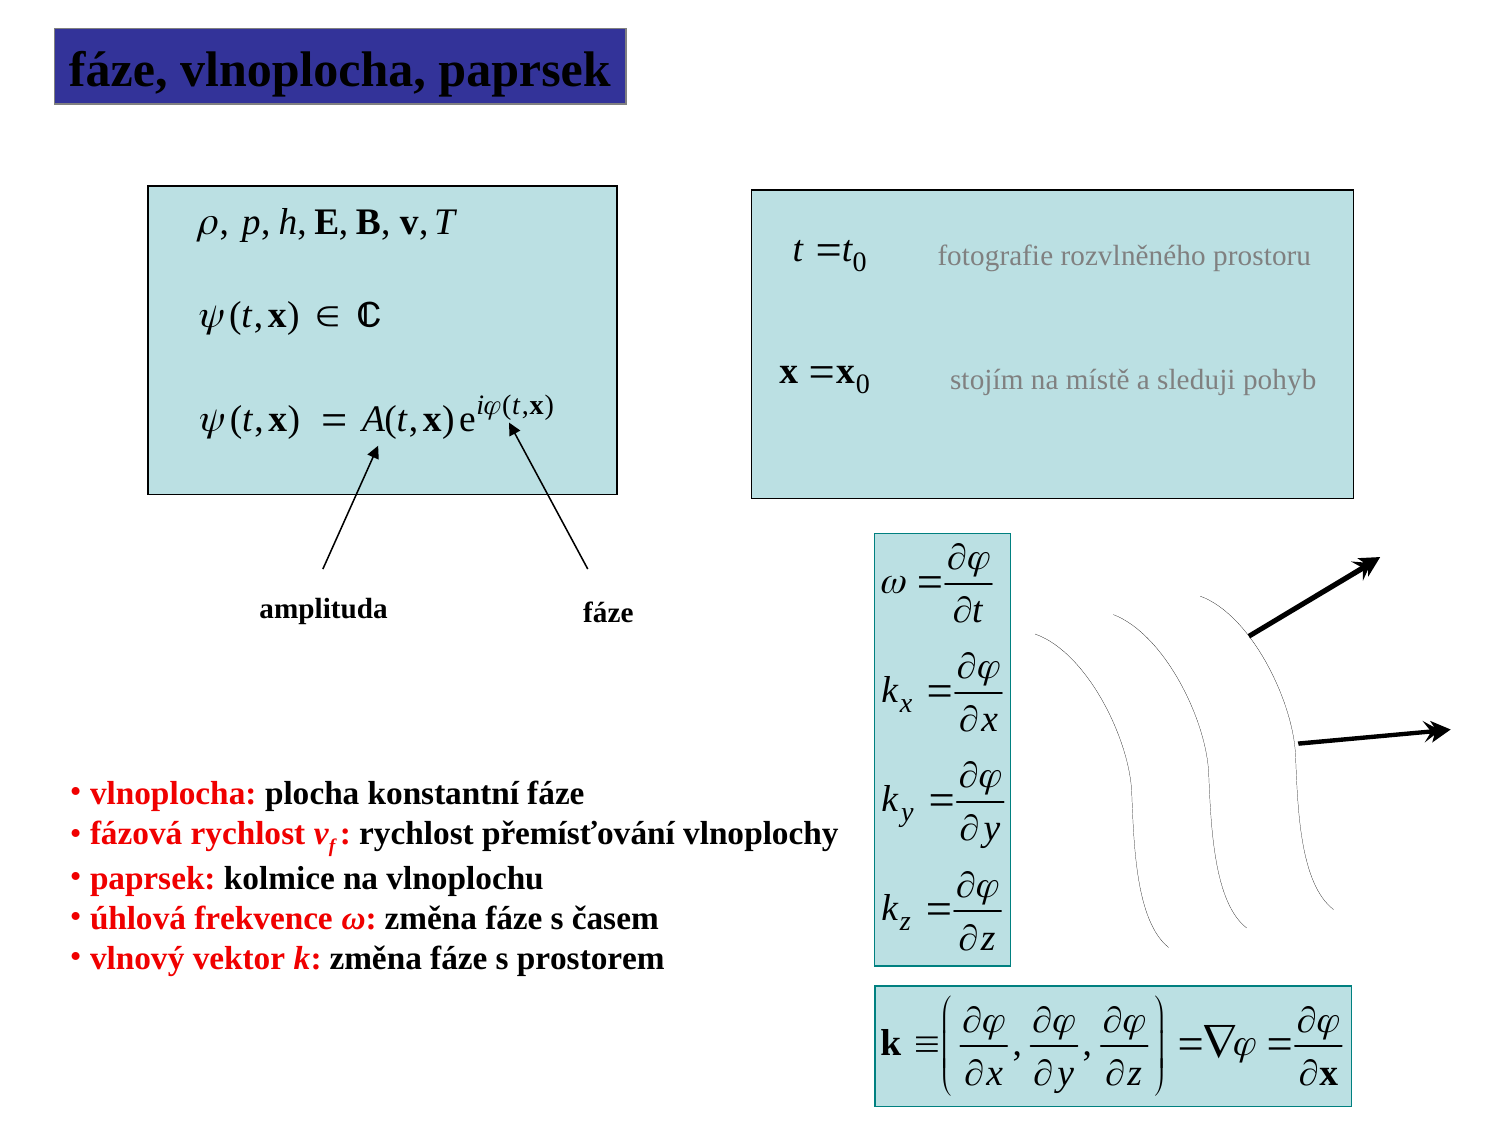

fáze, vlnoplocha, paprsek
fotografie rozvlněného prostoru
stojím na místě a sleduji pohyb
amplituda
fáze
 vlnoplocha: plocha konstantní fáze
 fázová rychlost vf : rychlost přemísťování vlnoplochy
 paprsek: kolmice na vlnoplochu
 úhlová frekvence ω: změna fáze s časem
 vlnový vektor k: změna fáze s prostorem